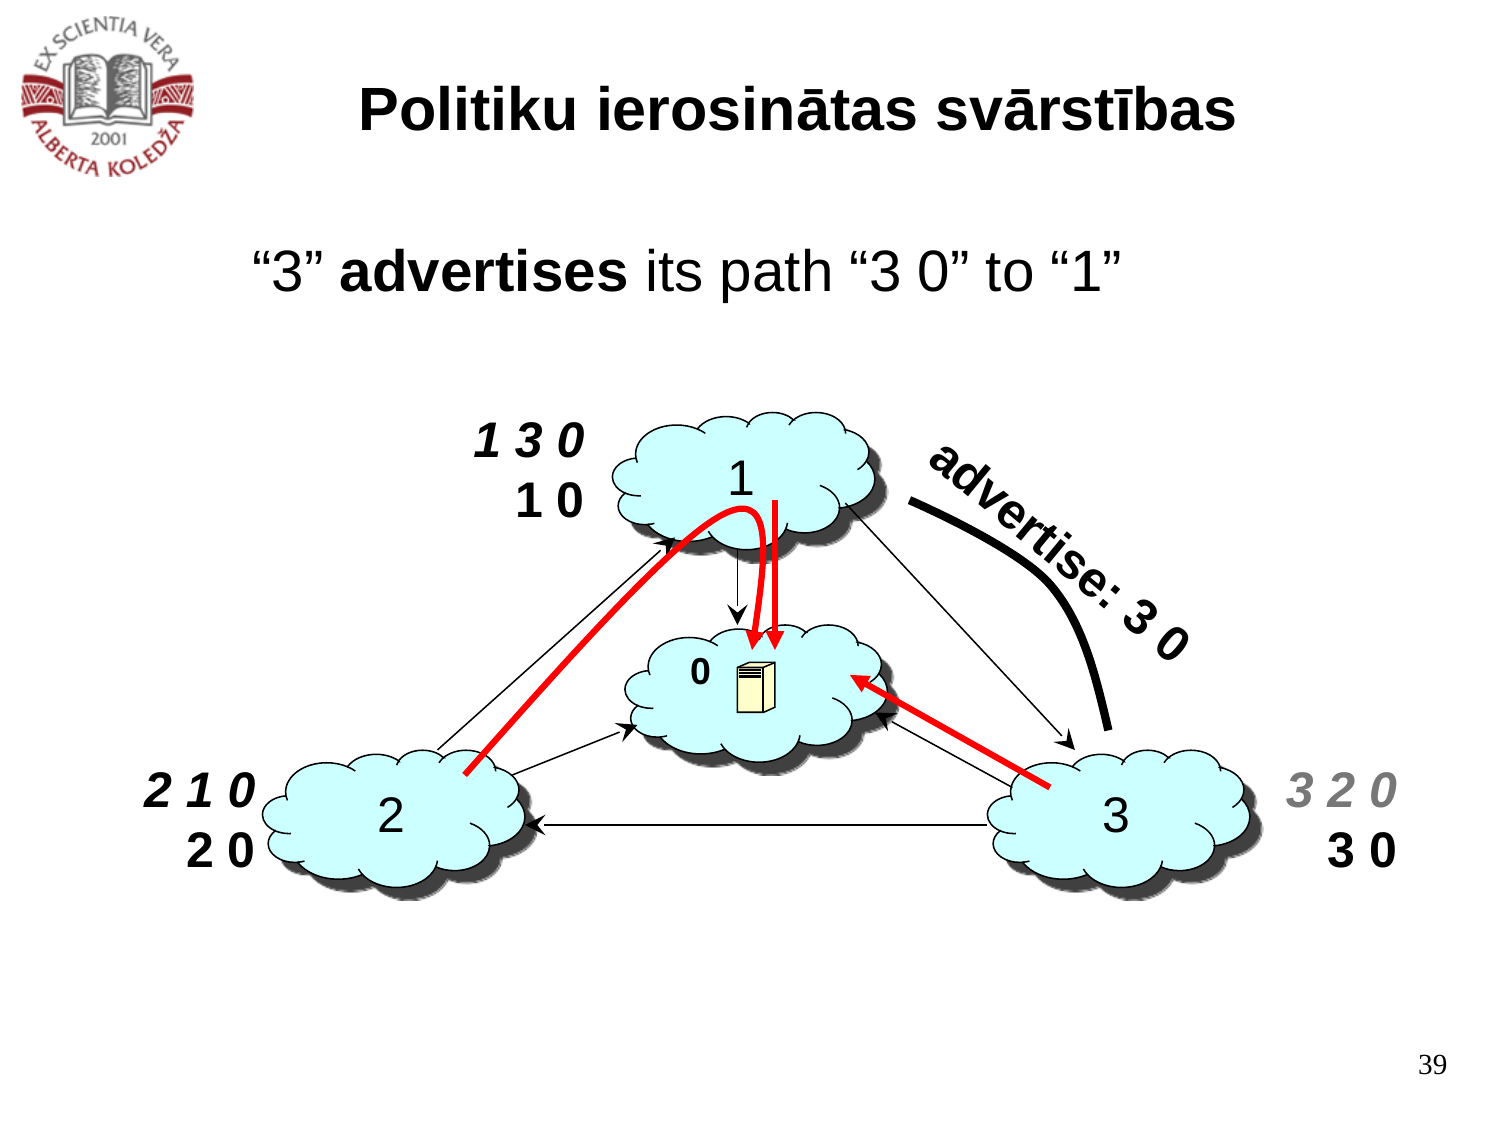

# Politiku ierosinātas svārstības
“3” advertises its path “3 0” to “1”
1 3 0
 1 0
1
2
3
advertise: 3 0
0
2 1 0
 2 0
3 2 0
 3 0